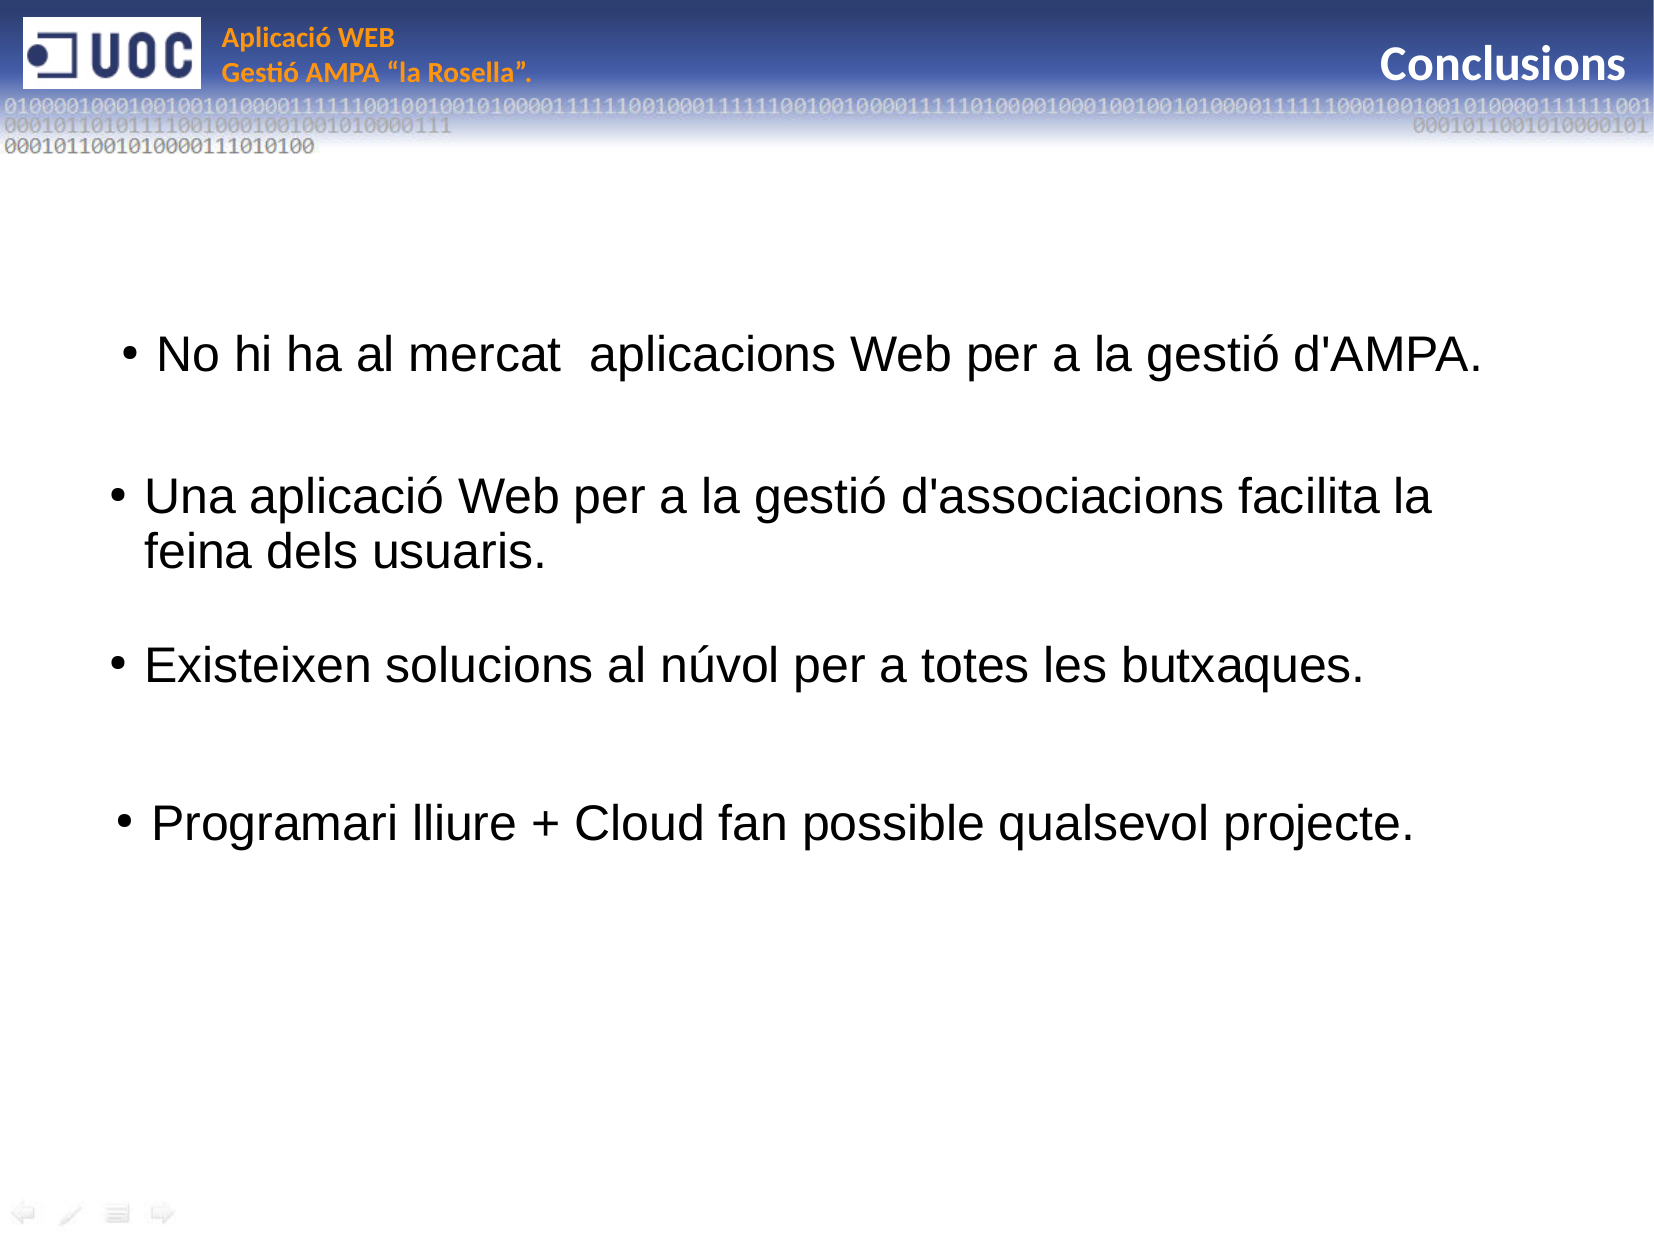

Aplicació WEB
Gestió AMPA “la Rosella”.
Conclusions
No hi ha al mercat aplicacions Web per a la gestió d'AMPA.
Una aplicació Web per a la gestió d'associacions facilita la feina dels usuaris.
Existeixen solucions al núvol per a totes les butxaques.
Programari lliure + Cloud fan possible qualsevol projecte.